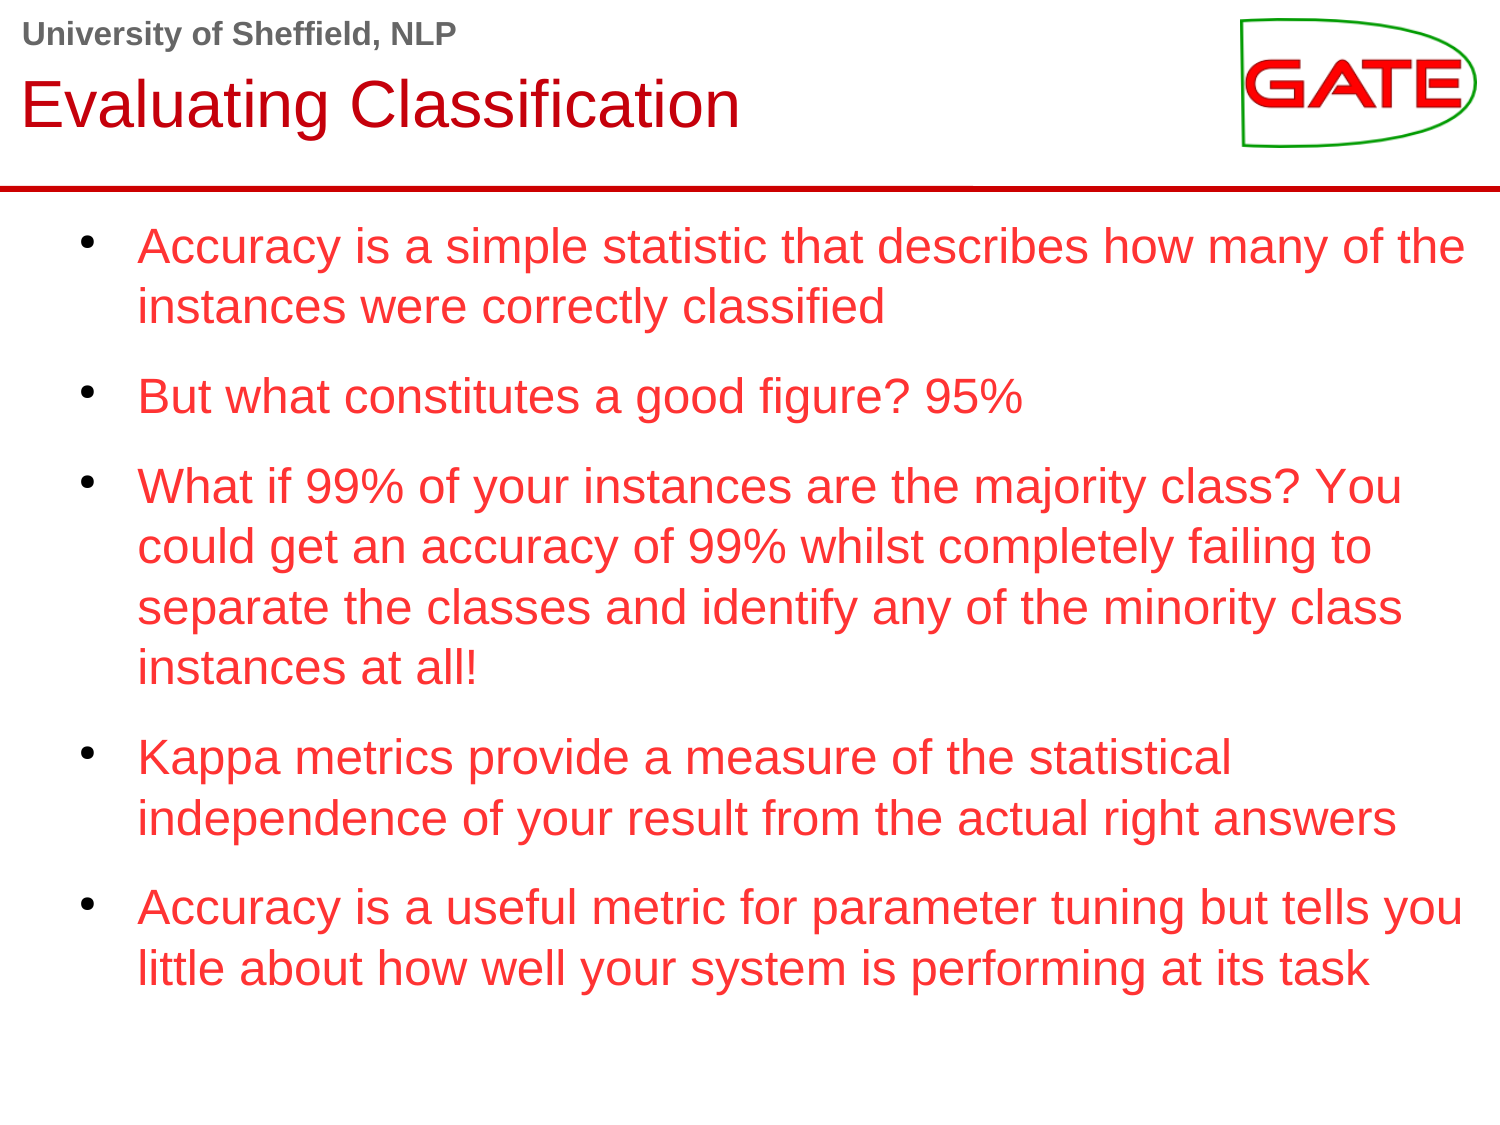

# Evaluating Classification
Accuracy is a simple statistic that describes how many of the instances were correctly classified
But what constitutes a good figure? 95%
What if 99% of your instances are the majority class? You could get an accuracy of 99% whilst completely failing to separate the classes and identify any of the minority class instances at all!
Kappa metrics provide a measure of the statistical independence of your result from the actual right answers
Accuracy is a useful metric for parameter tuning but tells you little about how well your system is performing at its task